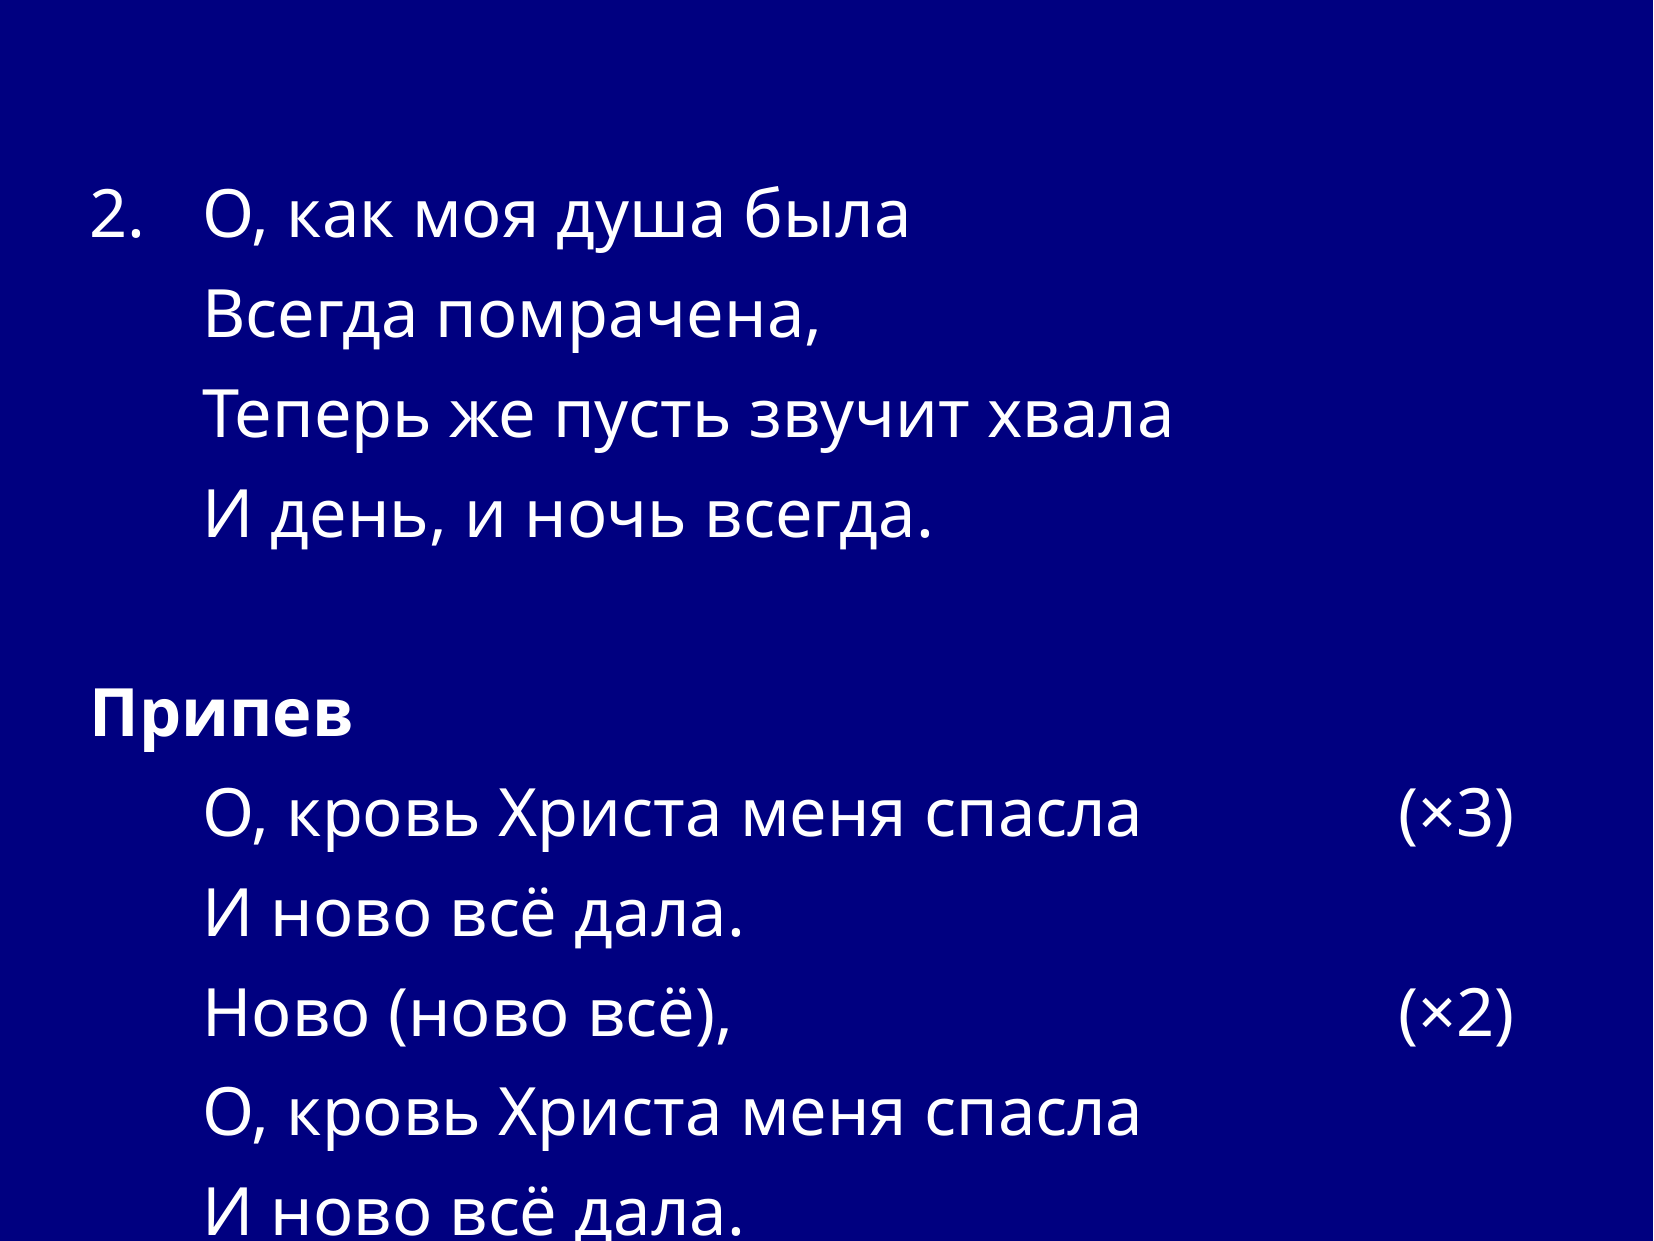

2.	О, как моя душа была
	Всегда помрачена,
	Теперь же пусть звучит хвала
	И день, и ночь всегда.
Припев
	О, кровь Христа меня спасла	(×3)
	И ново всё дала.
	Ново (ново всё),	(×2)
	О, кровь Христа меня спасла
	И ново всё дала.